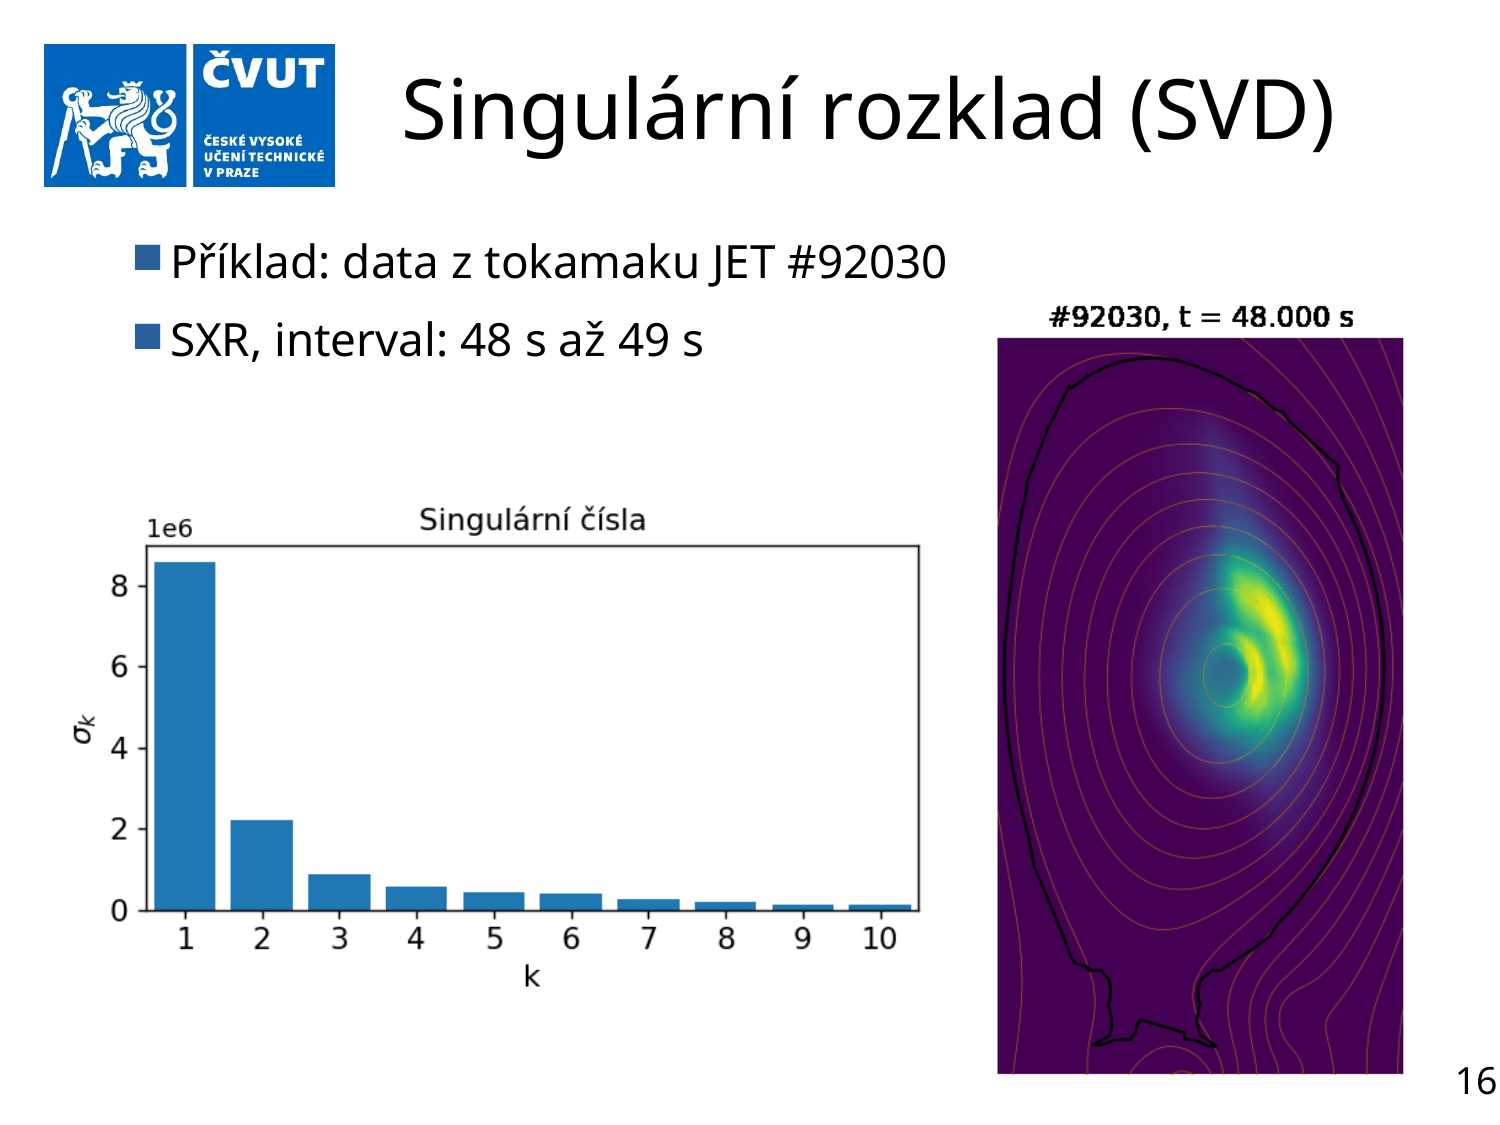

# Singulární rozklad (SVD)
Příklad: data z tokamaku JET #92030
SXR, interval: 48 s až 49 s